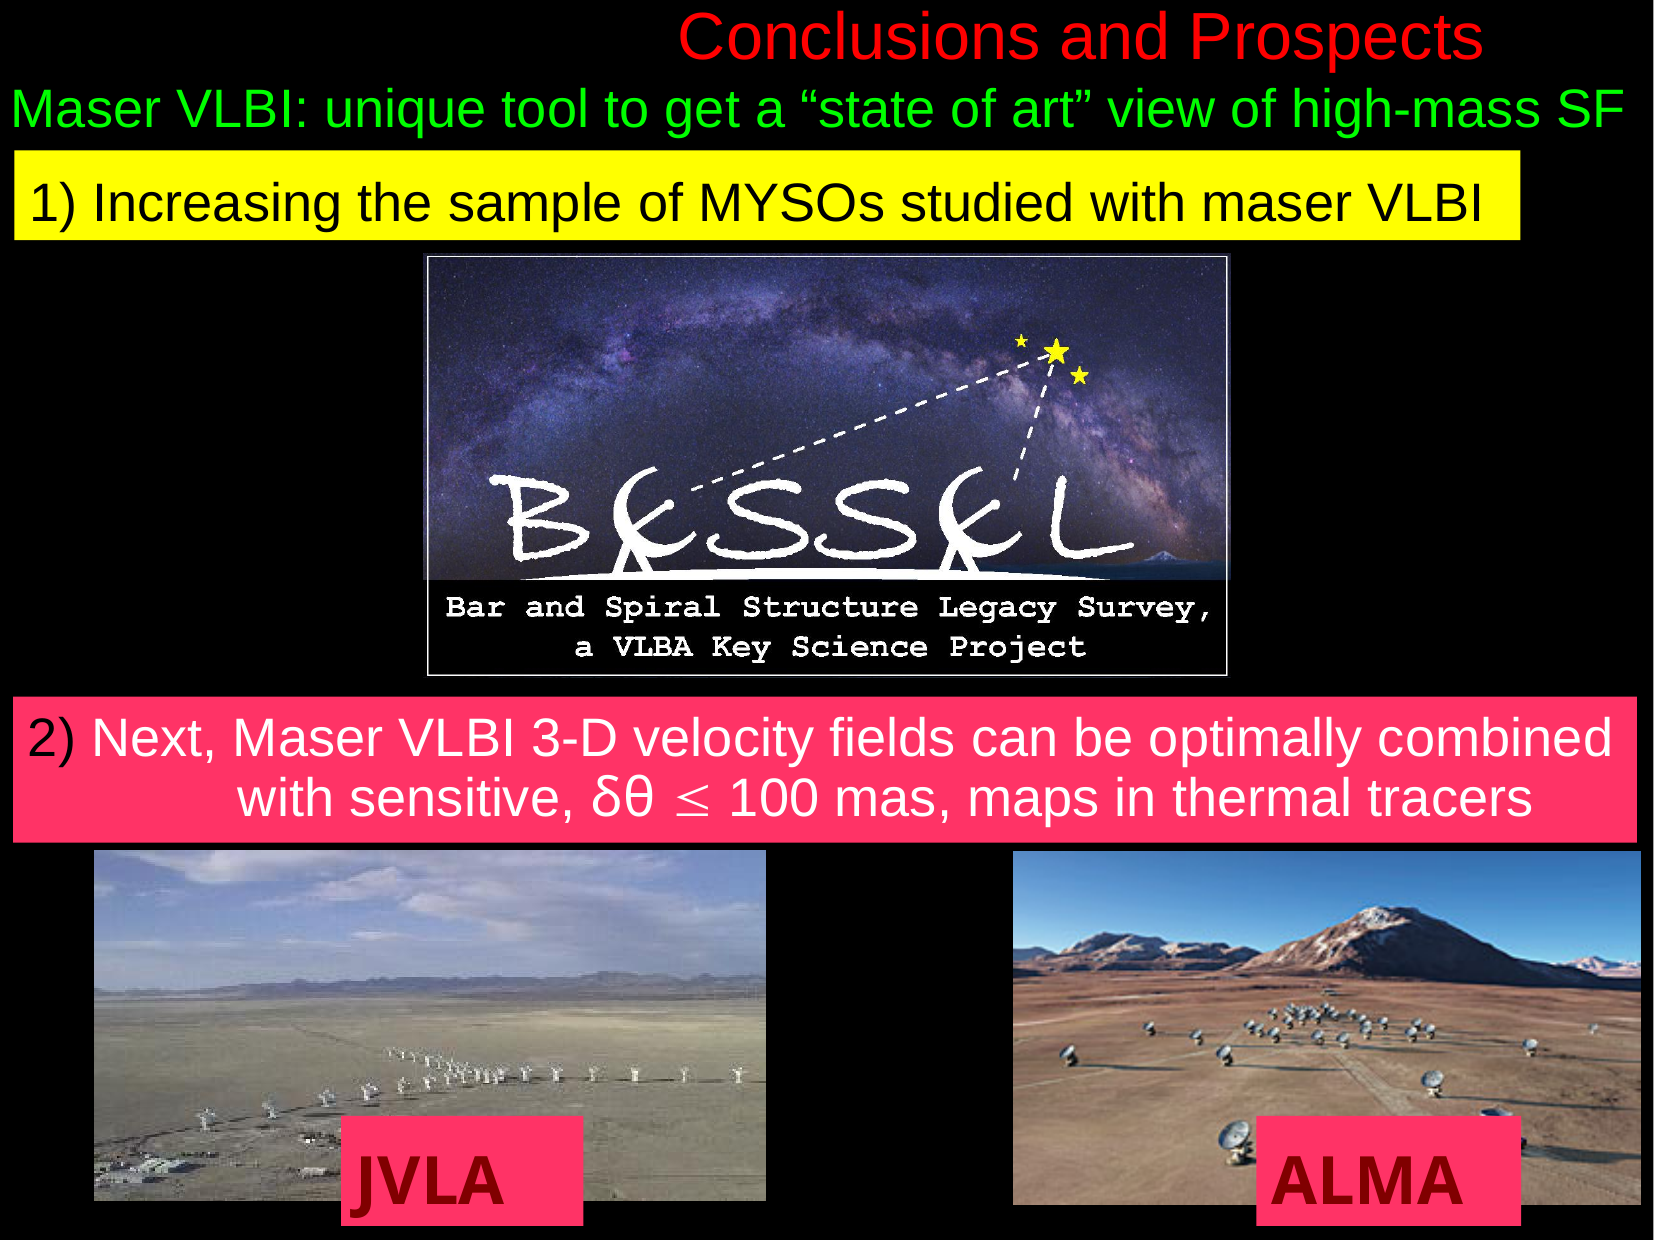

Conclusions and Prospects
Maser VLBI: unique tool to get a “state of art” view of high-mass SF
1) Increasing the sample of MYSOs studied with maser VLBI
2) Next, Maser VLBI 3-D velocity fields can be optimally combined
 with sensitive, δθ  100 mas, maps in thermal tracers
JVLA
ALMA